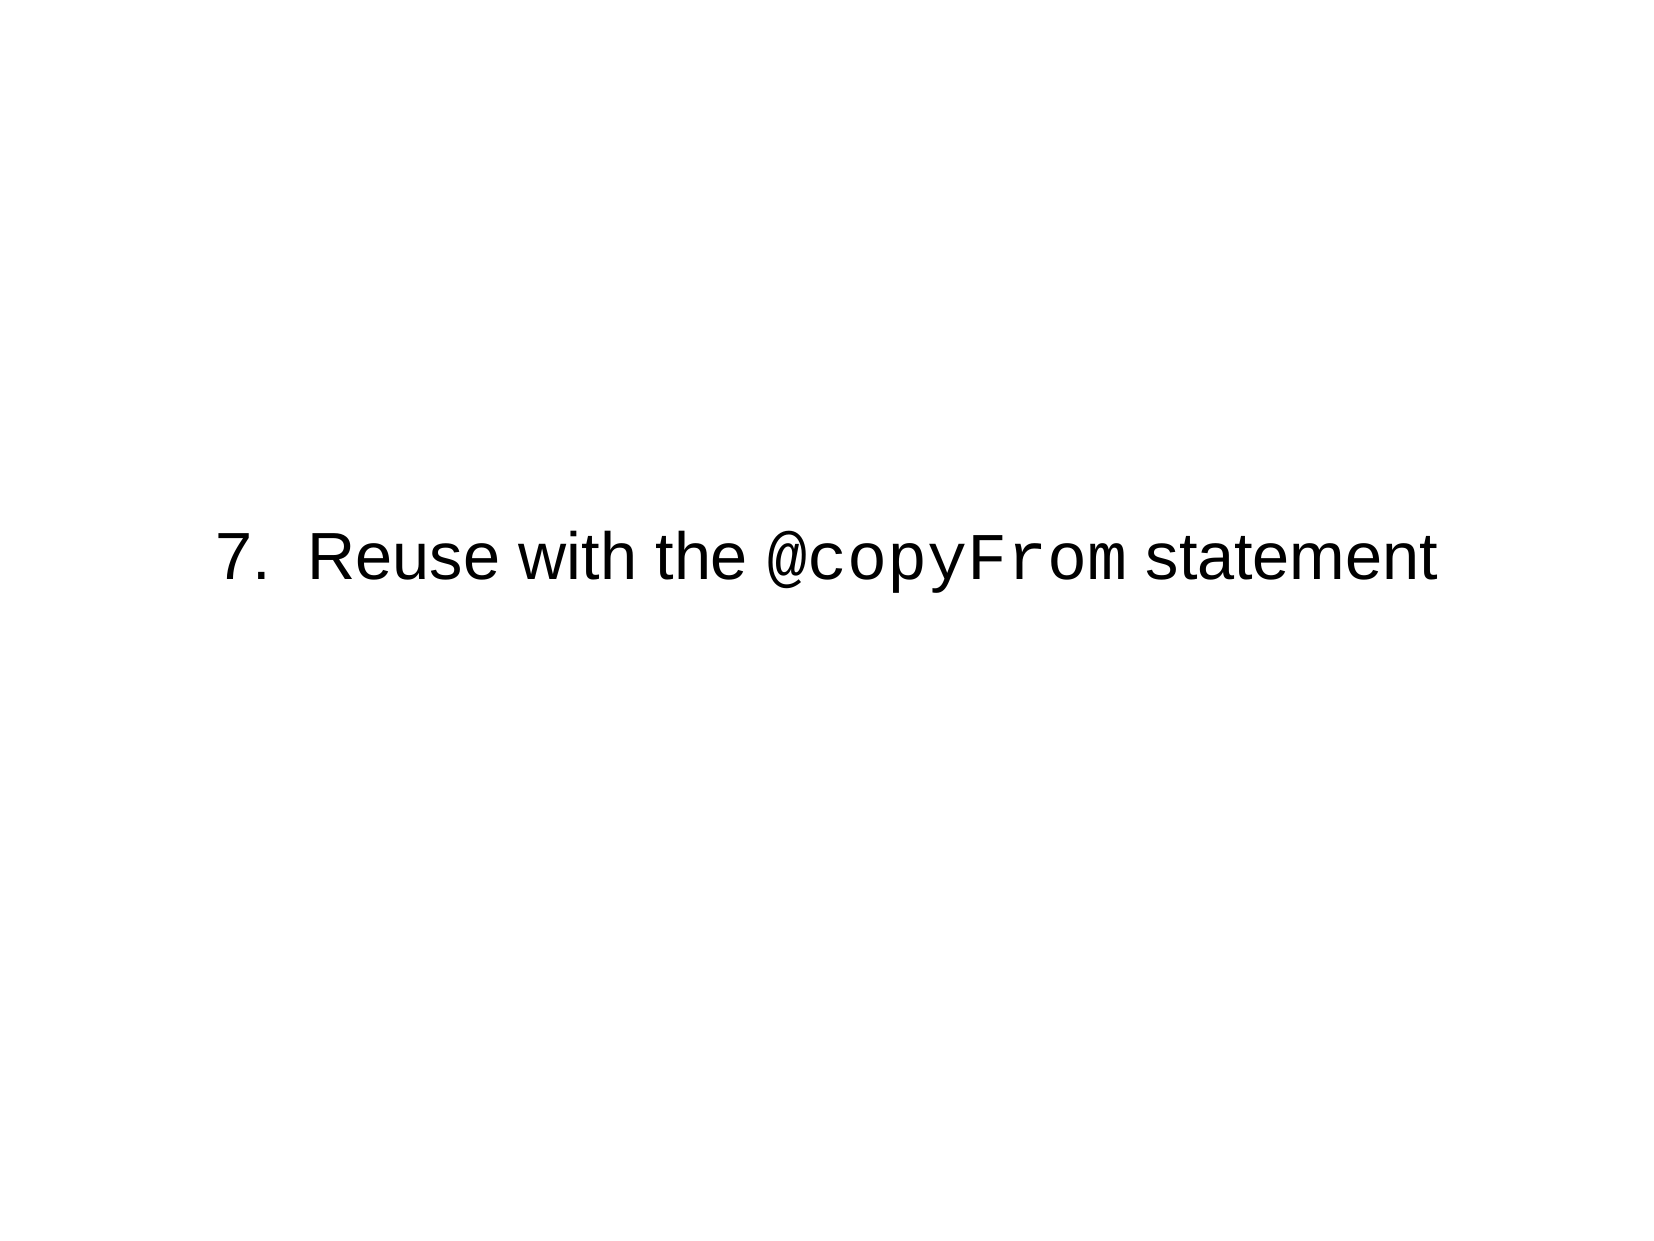

#
7. Reuse with the @copyFrom statement